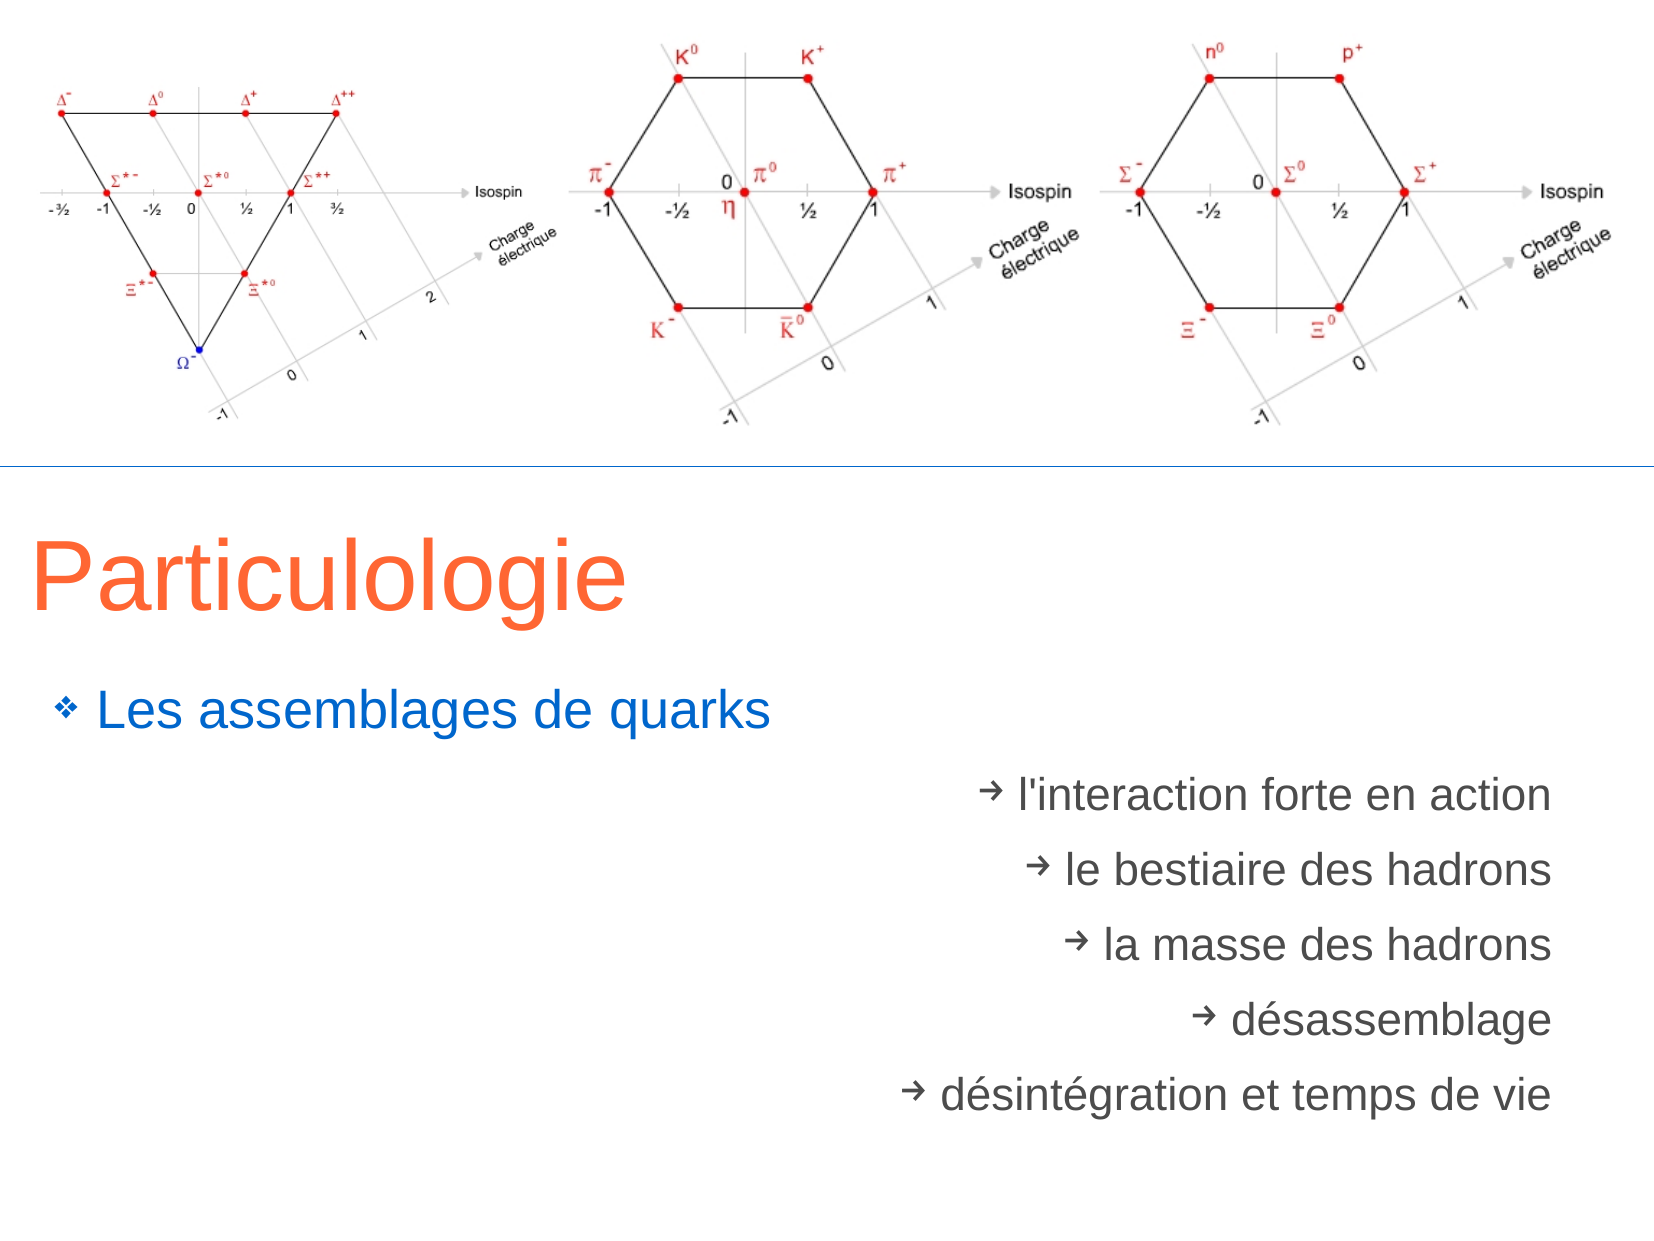

# Particulologie
Les assemblages de quarks
l'interaction forte en action
le bestiaire des hadrons
la masse des hadrons
désassemblage
désintégration et temps de vie